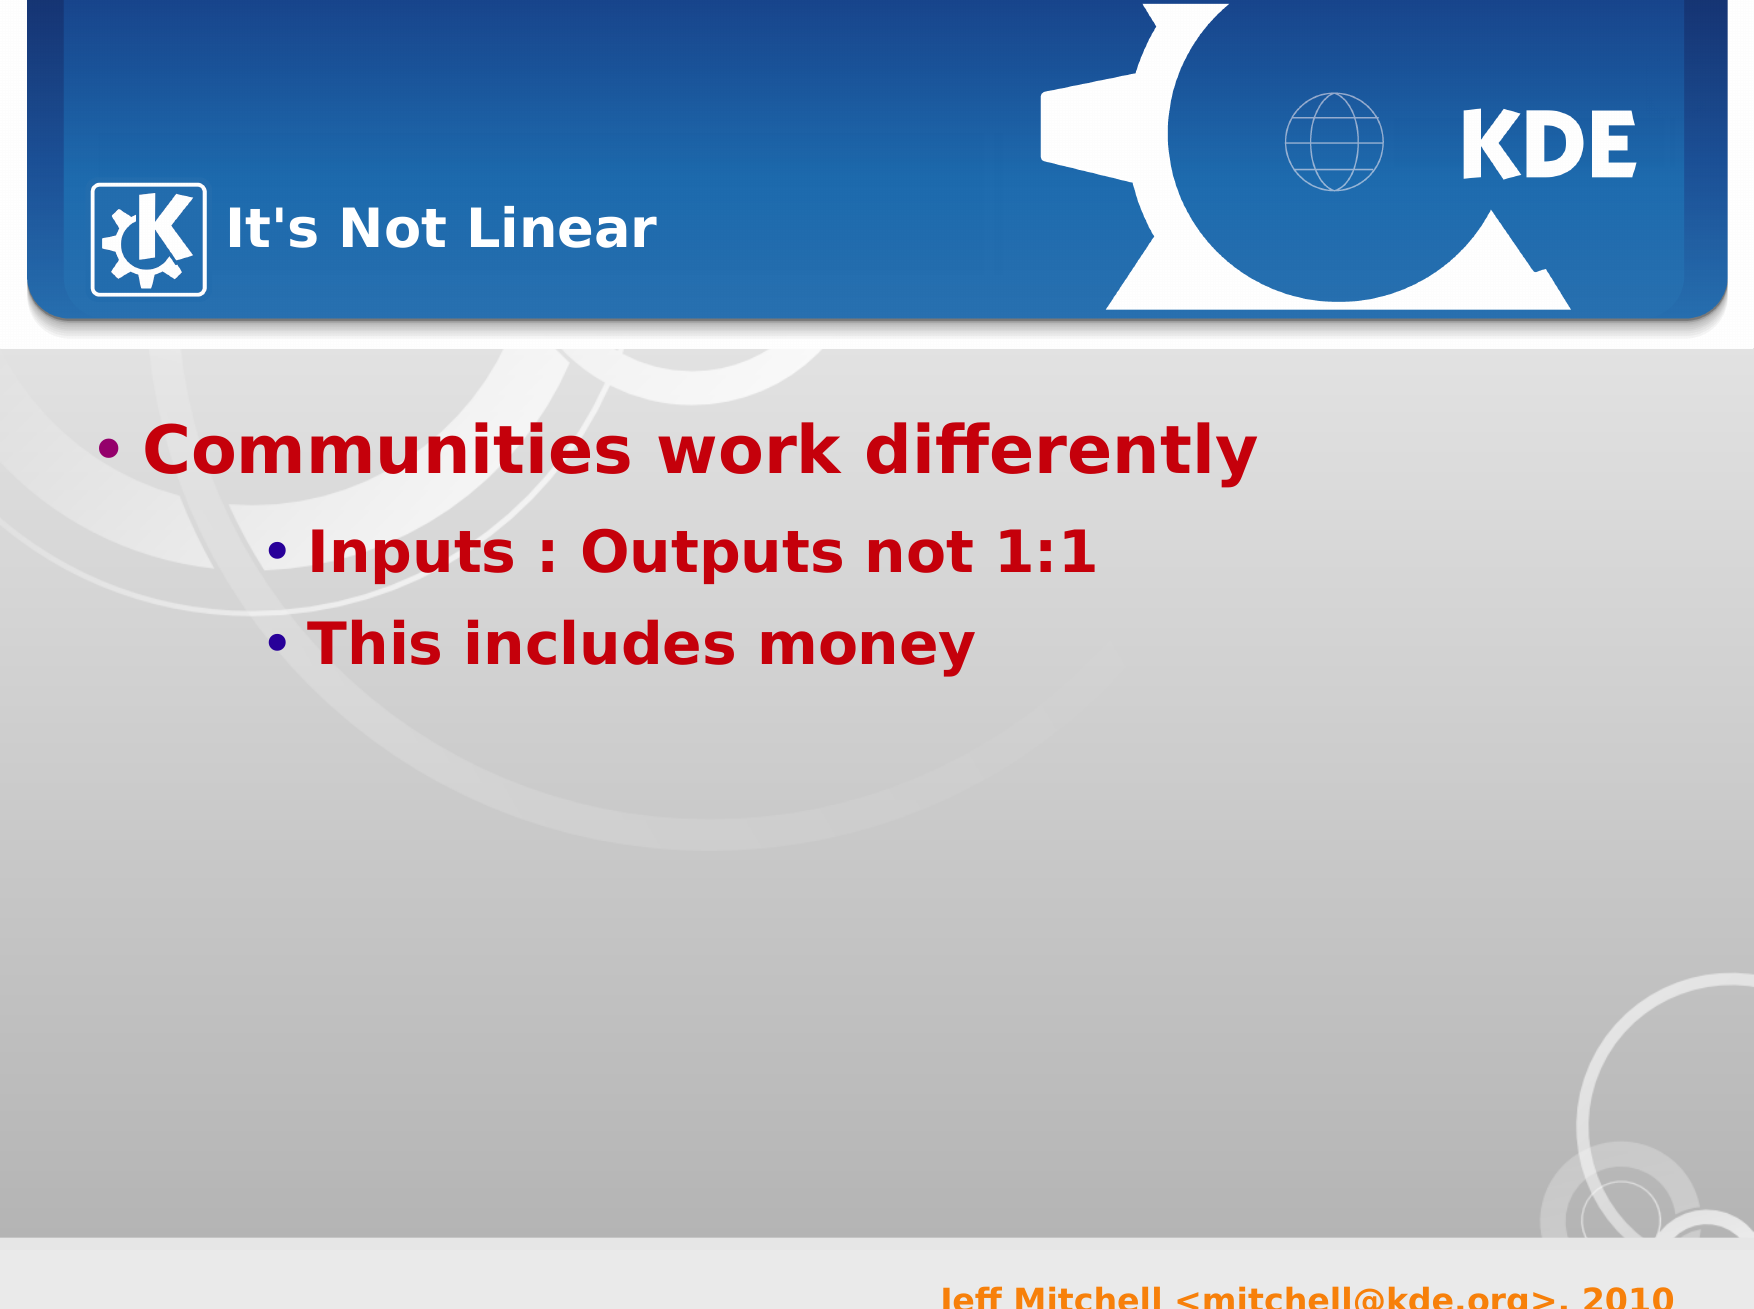

# It's Not Linear
Communities work differently
Inputs : Outputs not 1:1
This includes money